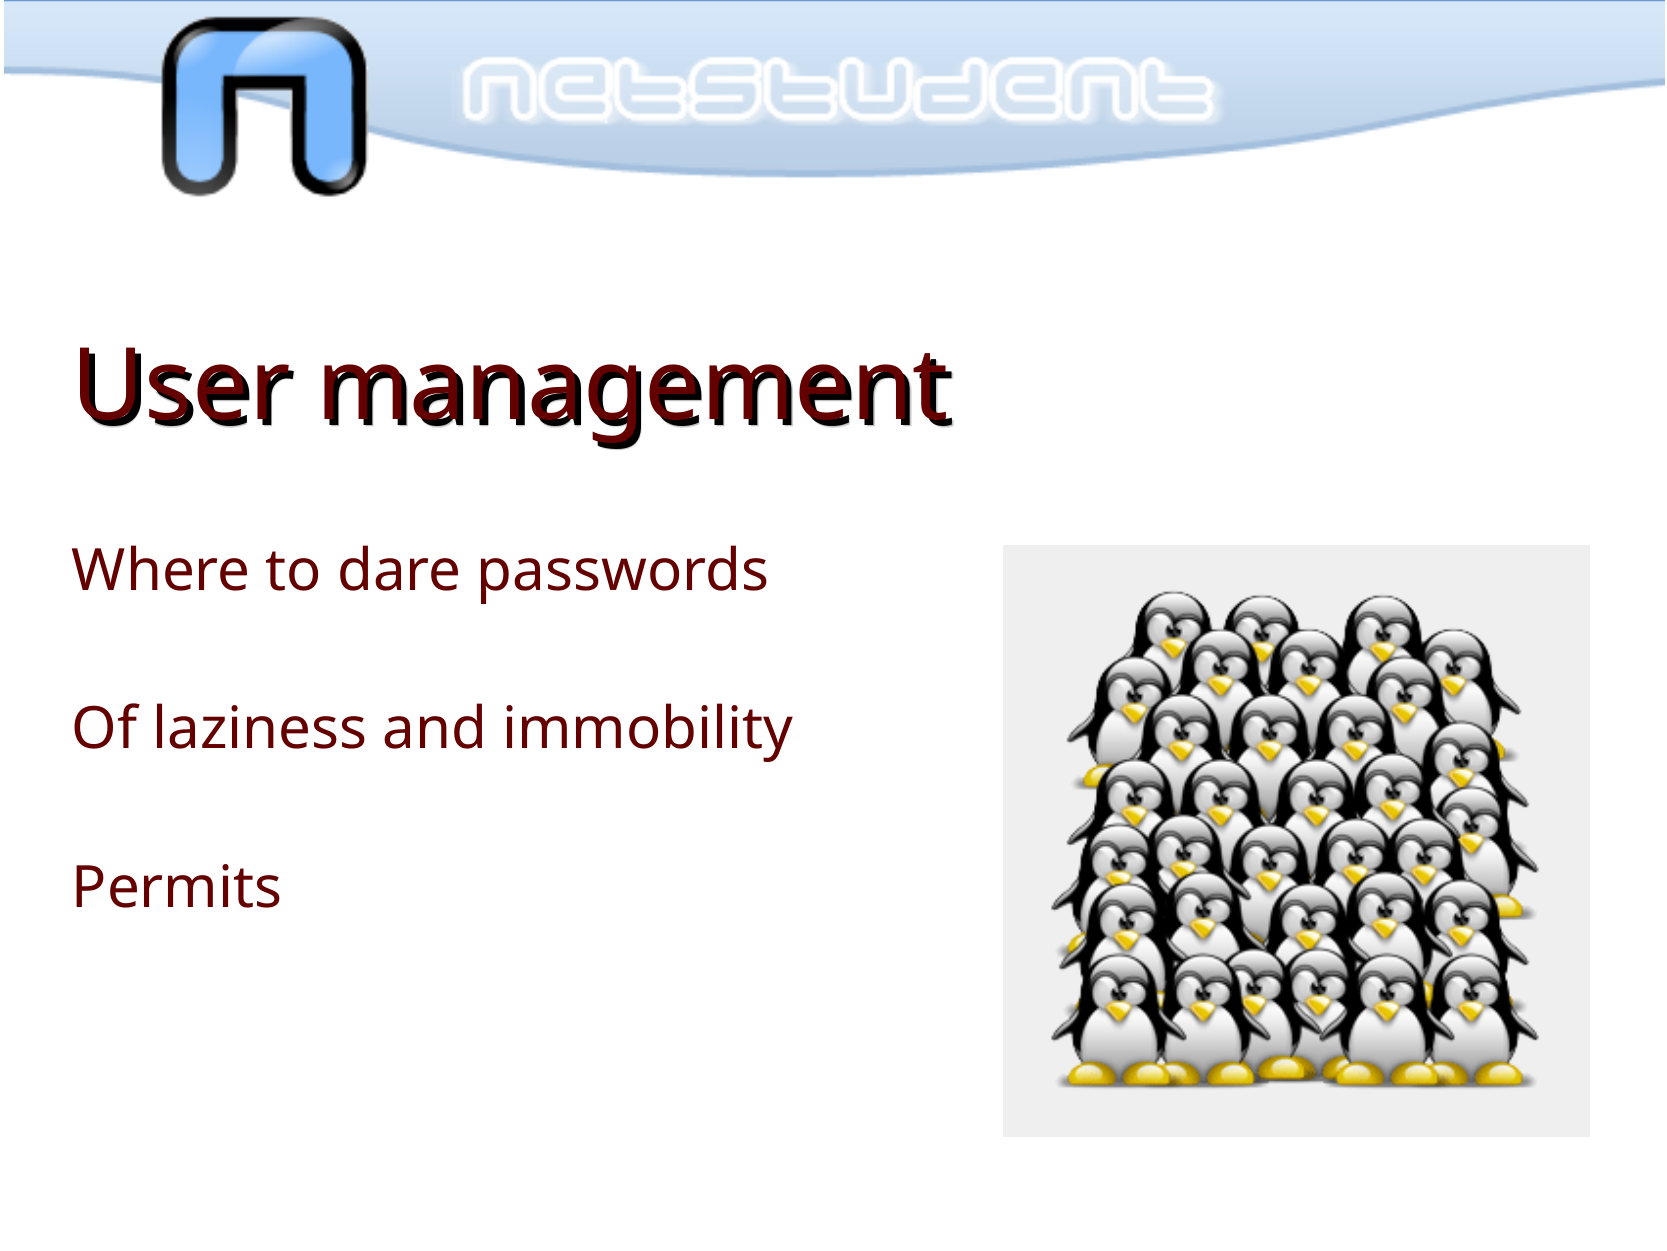

# User management Where to dare passwords Of laziness and immobility Permits